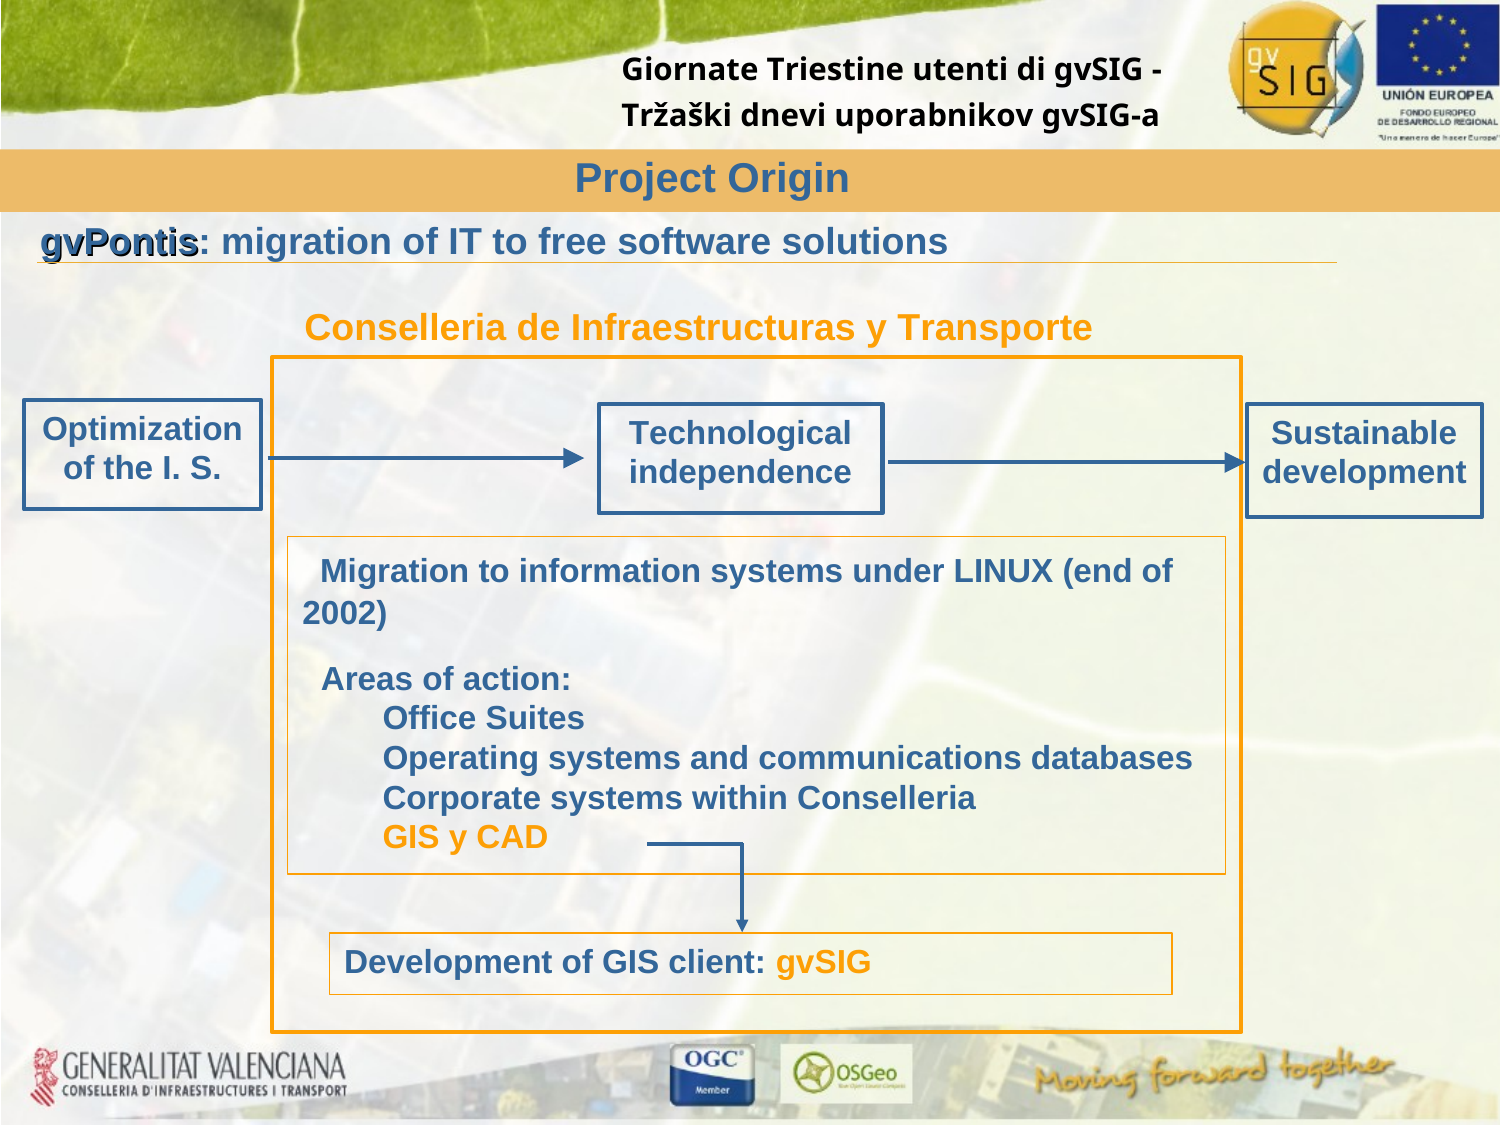

Project Origin
gvPontis: migration of IT to free software solutions
Conselleria de Infraestructuras y Transporte
 Migration to information systems under LINUX (end of 2002)
 Areas of action:
 Office Suites
 Operating systems and communications databases
 Corporate systems within Conselleria
 GIS y CAD
Development of GIS client: gvSIG
Optimization of the I. S.
Technological independence
Sustainable development